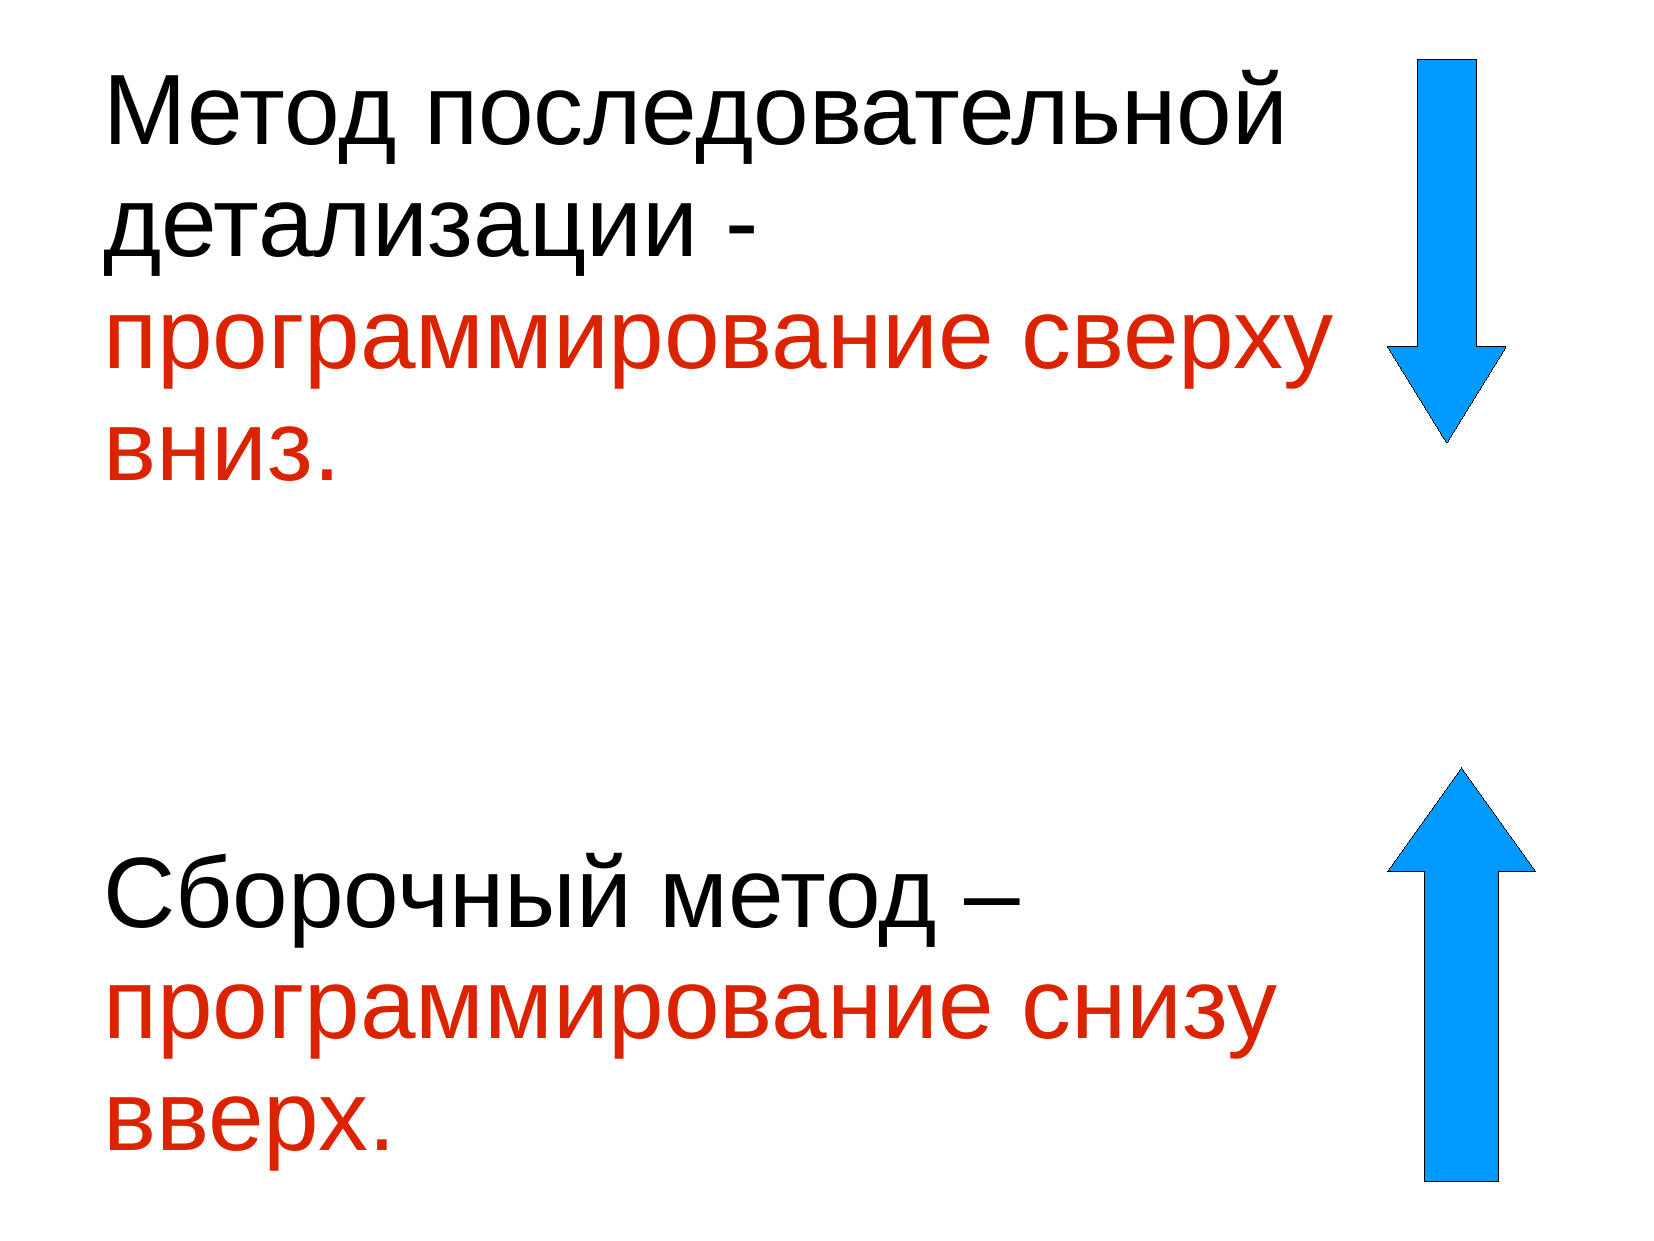

Метод последовательной детализации - программирование сверху вниз.
Сборочный метод – программирование снизу вверх.